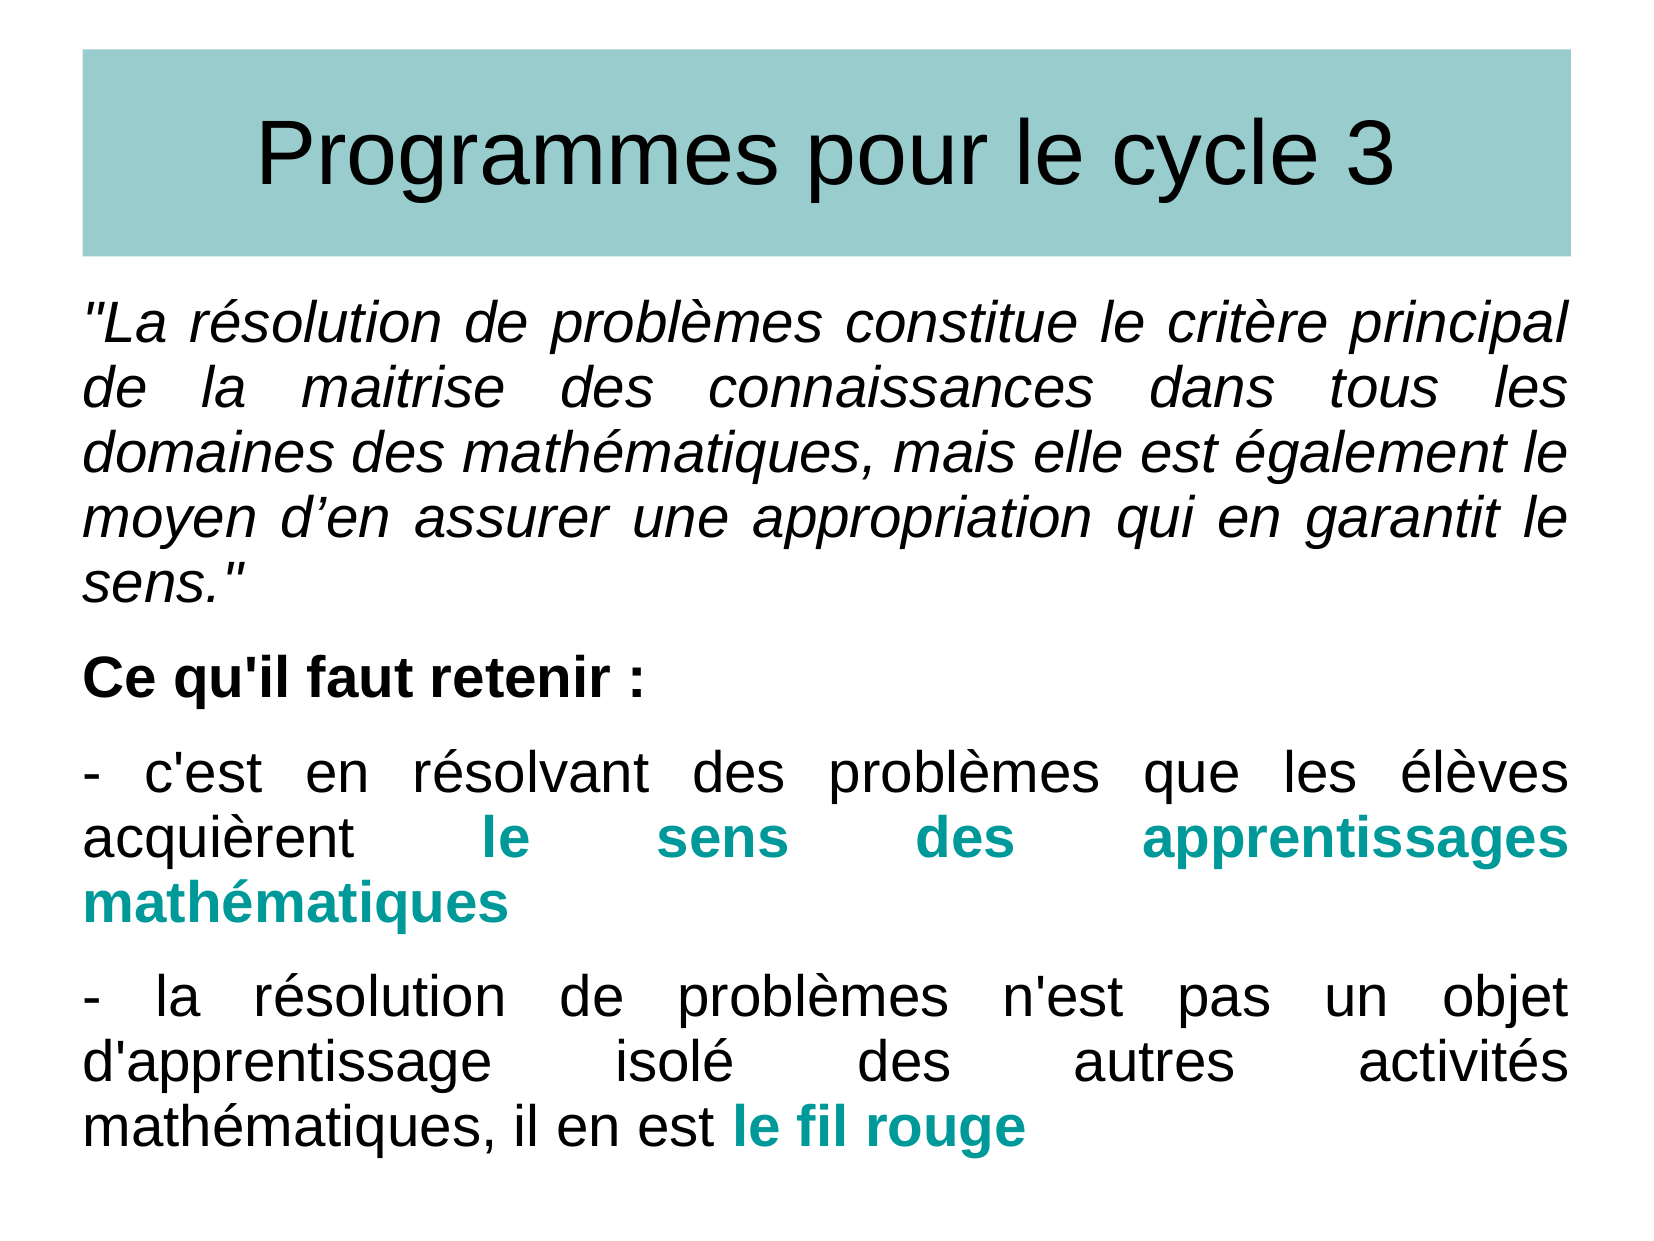

# Programmes pour le cycle 3
"La résolution de problèmes constitue le critère principal de la maitrise des connaissances dans tous les domaines des mathématiques, mais elle est également le moyen d’en assurer une appropriation qui en garantit le sens."
Ce qu'il faut retenir :
- c'est en résolvant des problèmes que les élèves acquièrent le sens des apprentissages mathématiques
- la résolution de problèmes n'est pas un objet d'apprentissage isolé des autres activités mathématiques, il en est le fil rouge